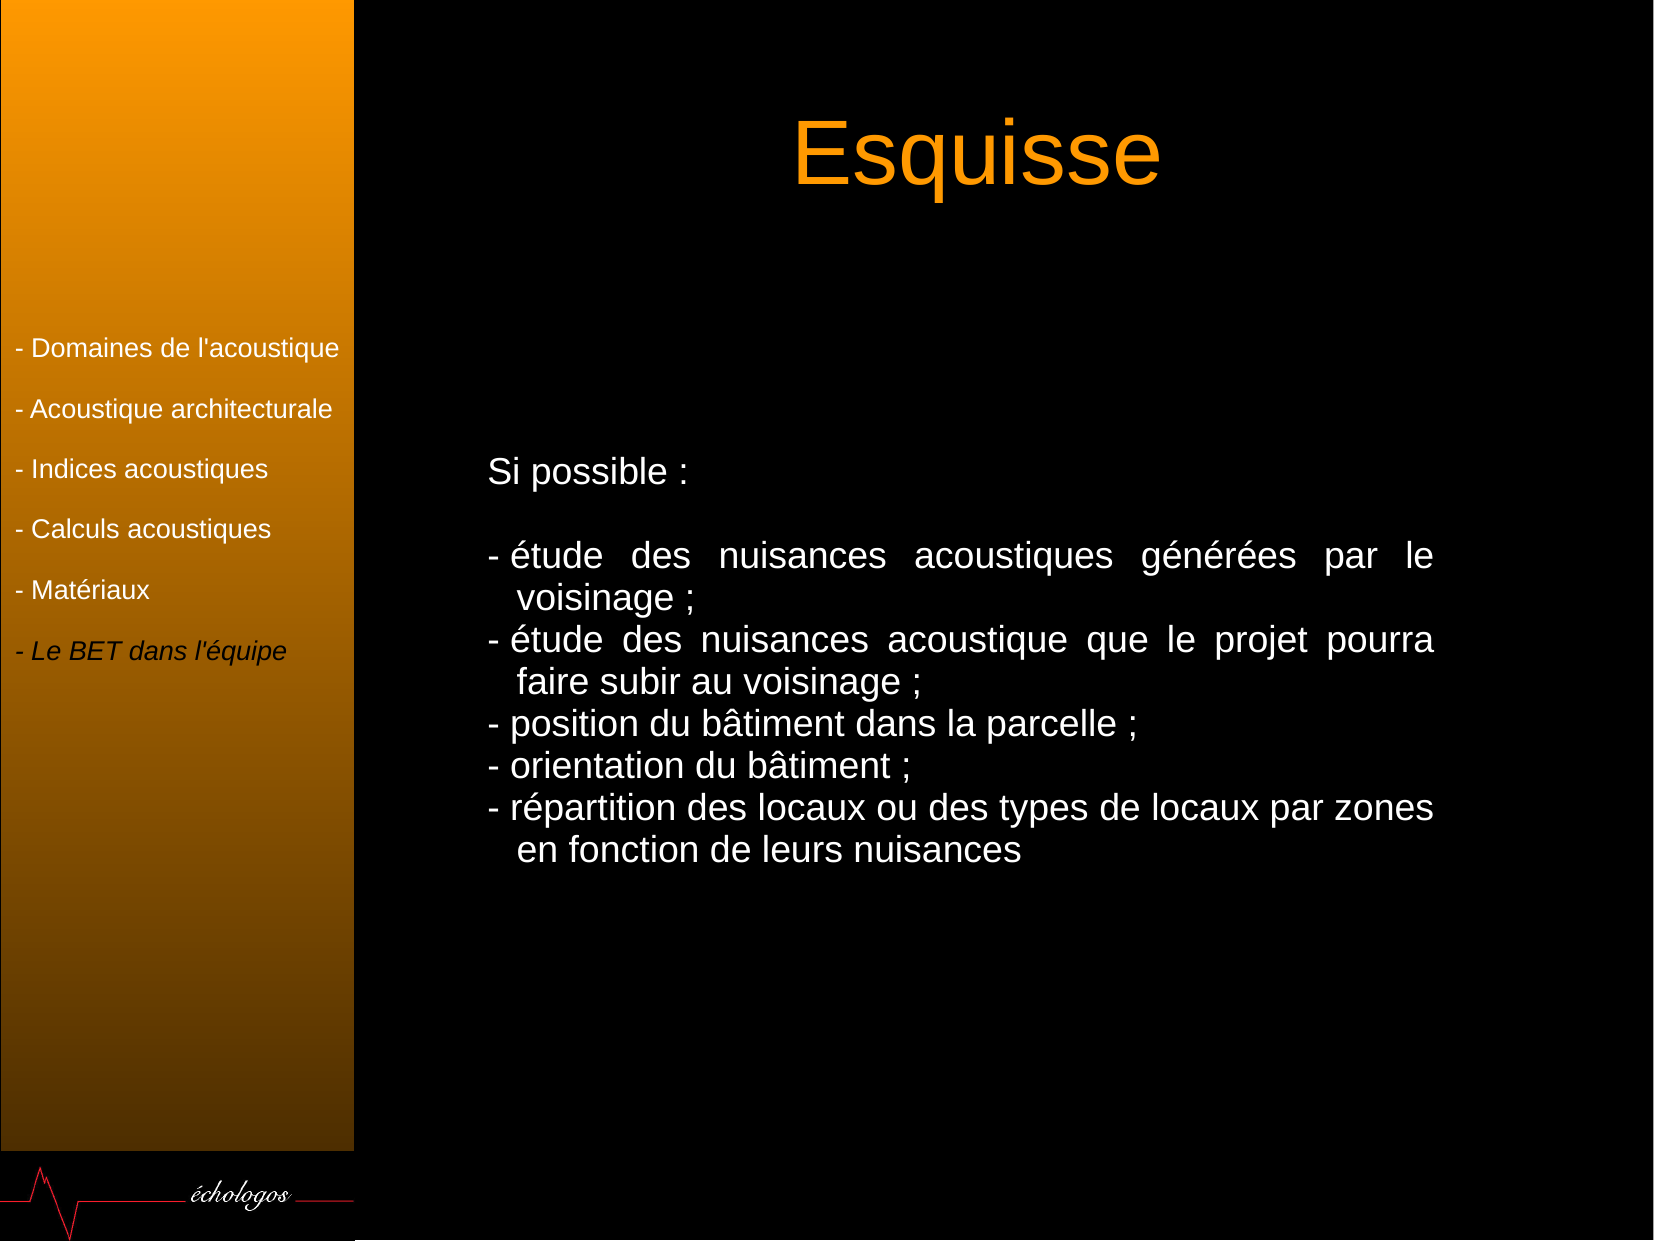

# Esquisse
- Domaines de l'acoustique
- Acoustique architecturale
- Indices acoustiques
- Calculs acoustiques
- Matériaux
- Le BET dans l'équipe
Si possible :
- étude des nuisances acoustiques générées par le voisinage ;
- étude des nuisances acoustique que le projet pourra faire subir au voisinage ;
- position du bâtiment dans la parcelle ;
- orientation du bâtiment ;
- répartition des locaux ou des types de locaux par zones en fonction de leurs nuisances